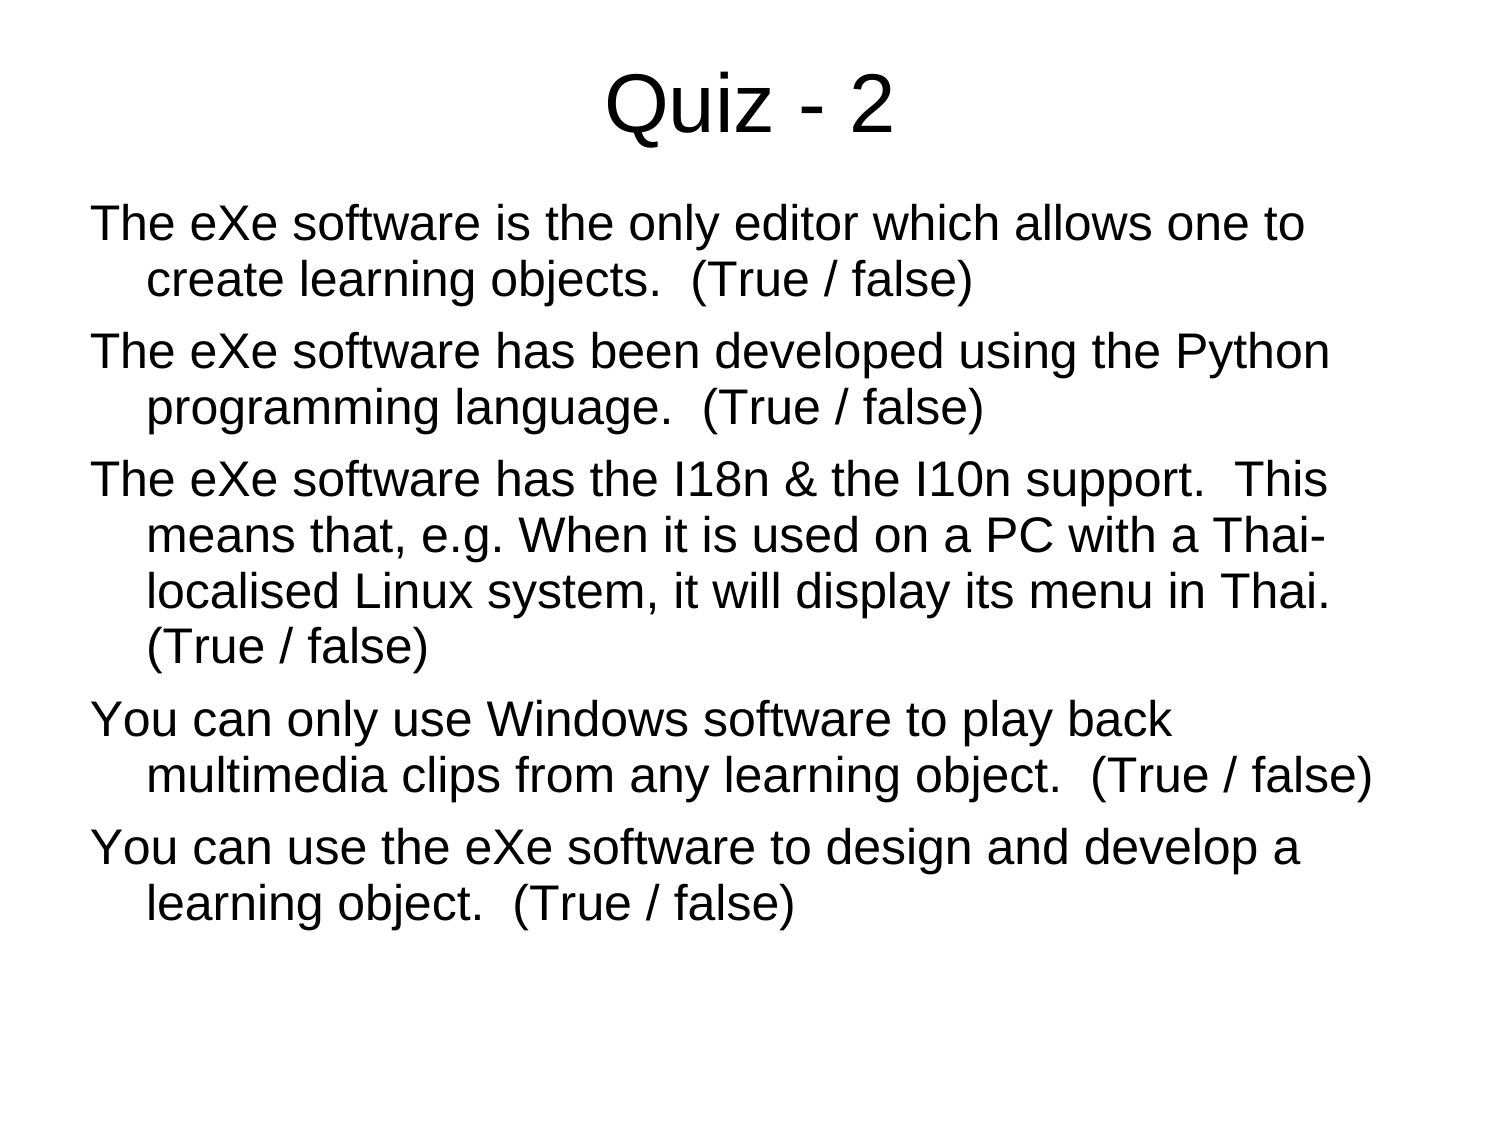

# Quiz - 2
The eXe software is the only editor which allows one to create learning objects. (True / false)
The eXe software has been developed using the Python programming language. (True / false)
The eXe software has the I18n & the I10n support. This means that, e.g. When it is used on a PC with a Thai-localised Linux system, it will display its menu in Thai. (True / false)
You can only use Windows software to play back multimedia clips from any learning object. (True / false)
You can use the eXe software to design and develop a learning object. (True / false)